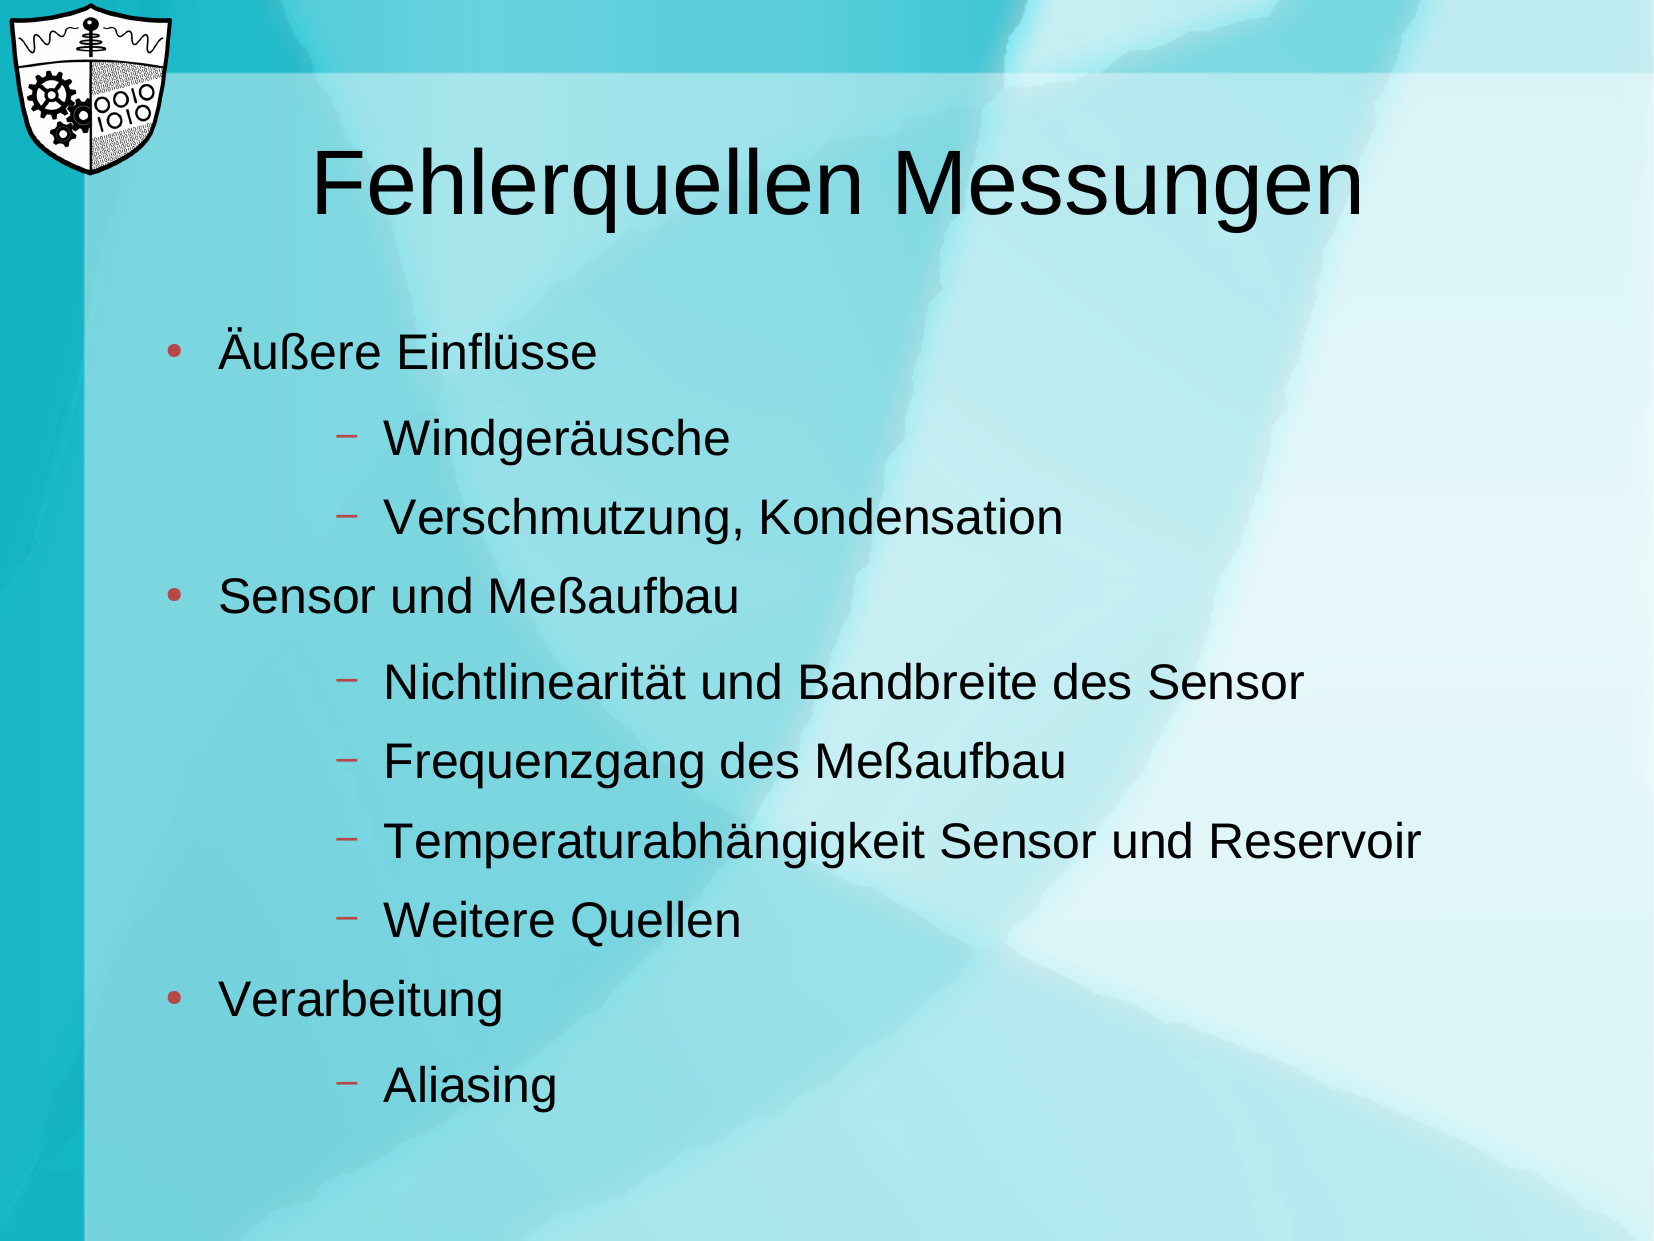

# Fehlerquellen Messungen
Äußere Einflüsse
Windgeräusche
Verschmutzung, Kondensation
Sensor und Meßaufbau
Nichtlinearität und Bandbreite des Sensor
Frequenzgang des Meßaufbau
Temperaturabhängigkeit Sensor und Reservoir
Weitere Quellen
Verarbeitung
Aliasing